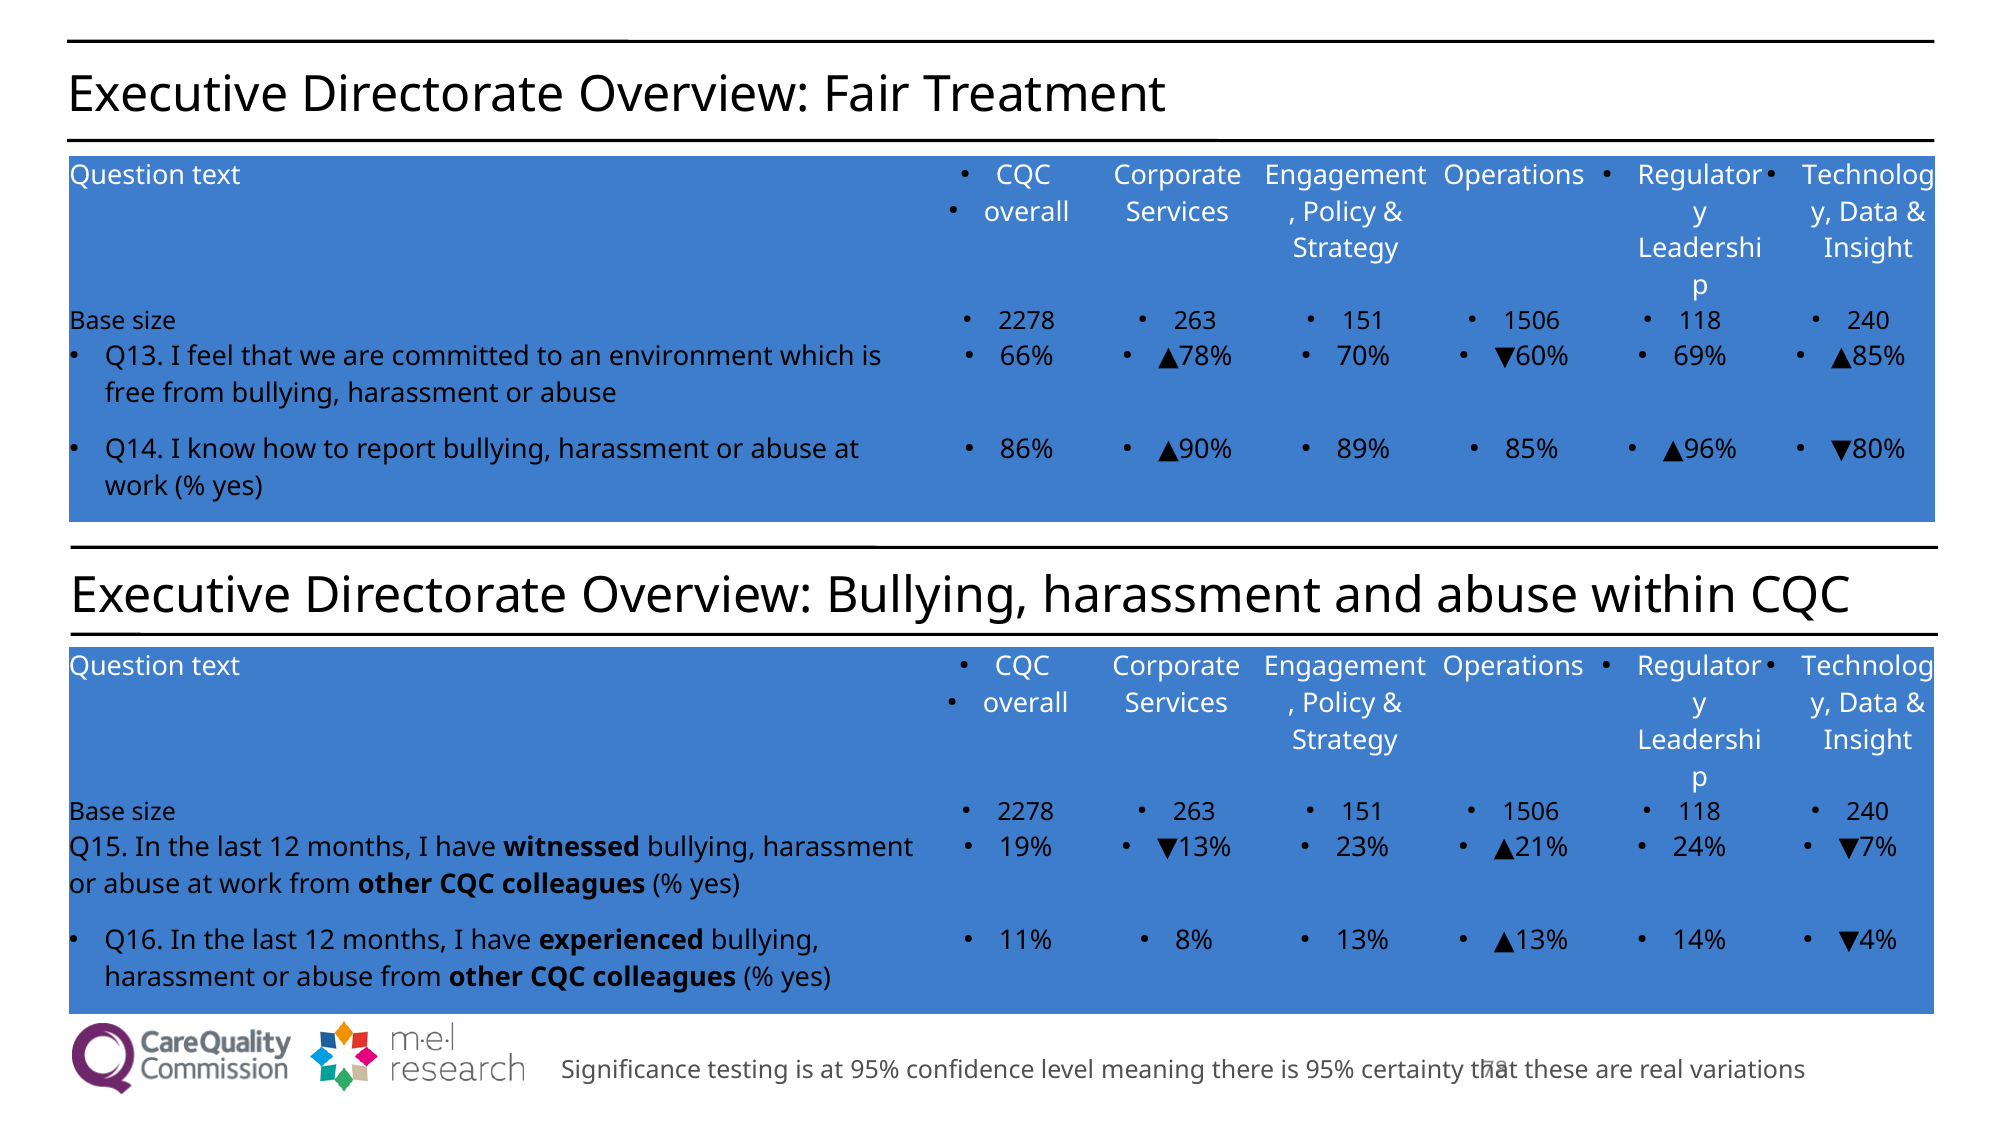

# Executive Directorate Overview: Fair Treatment
| Question text | CQC overall | Corporate Services | Engagement, Policy & Strategy | Operations | Regulatory Leadership | Technology, Data & Insight |
| --- | --- | --- | --- | --- | --- | --- |
| Base size | 2278 | 263 | 151 | 1506 | 118 | 240 |
| Q13. I feel that we are committed to an environment which is free from bullying, harassment or abuse | 66% | ▲78% | 70% | ▼60% | 69% | ▲85% |
| Q14. I know how to report bullying, harassment or abuse at work (% yes) | 86% | ▲90% | 89% | 85% | ▲96% | ▼80% |
Executive Directorate Overview: Bullying, harassment and abuse within CQC
| Question text | CQC overall | Corporate Services | Engagement, Policy & Strategy | Operations | Regulatory Leadership | Technology, Data & Insight |
| --- | --- | --- | --- | --- | --- | --- |
| Base size | 2278 | 263 | 151 | 1506 | 118 | 240 |
| Q15. In the last 12 months, I have witnessed bullying, harassment or abuse at work from other CQC colleagues (% yes) | 19% | ▼13% | 23% | ▲21% | 24% | ▼7% |
| Q16. In the last 12 months, I have experienced bullying, harassment or abuse from other CQC colleagues (% yes) | 11% | 8% | 13% | ▲13% | 14% | ▼4% |
Significance testing is at 95% confidence level meaning there is 95% certainty that these are real variations